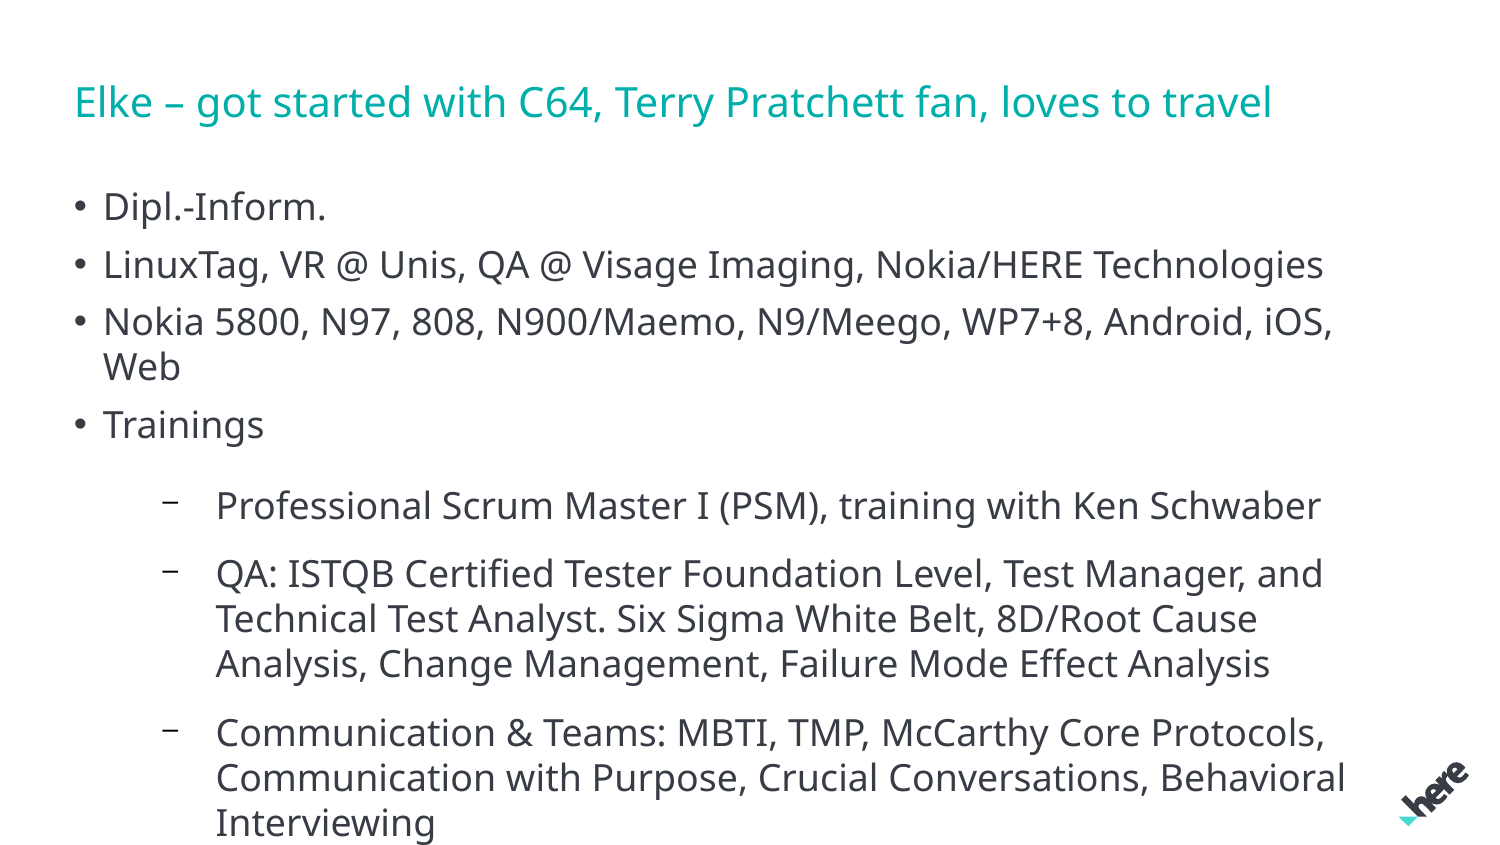

# Elke – got started with C64, Terry Pratchett fan, loves to travel
Dipl.-Inform.
LinuxTag, VR @ Unis, QA @ Visage Imaging, Nokia/HERE Technologies
Nokia 5800, N97, 808, N900/Maemo, N9/Meego, WP7+8, Android, iOS, Web
Trainings
Professional Scrum Master I (PSM), training with Ken Schwaber
QA: ISTQB Certified Tester Foundation Level, Test Manager, and Technical Test Analyst. Six Sigma White Belt, 8D/Root Cause Analysis, Change Management, Failure Mode Effect Analysis
Communication & Teams: MBTI, TMP, McCarthy Core Protocols, Communication with Purpose, Crucial Conversations, Behavioral Interviewing